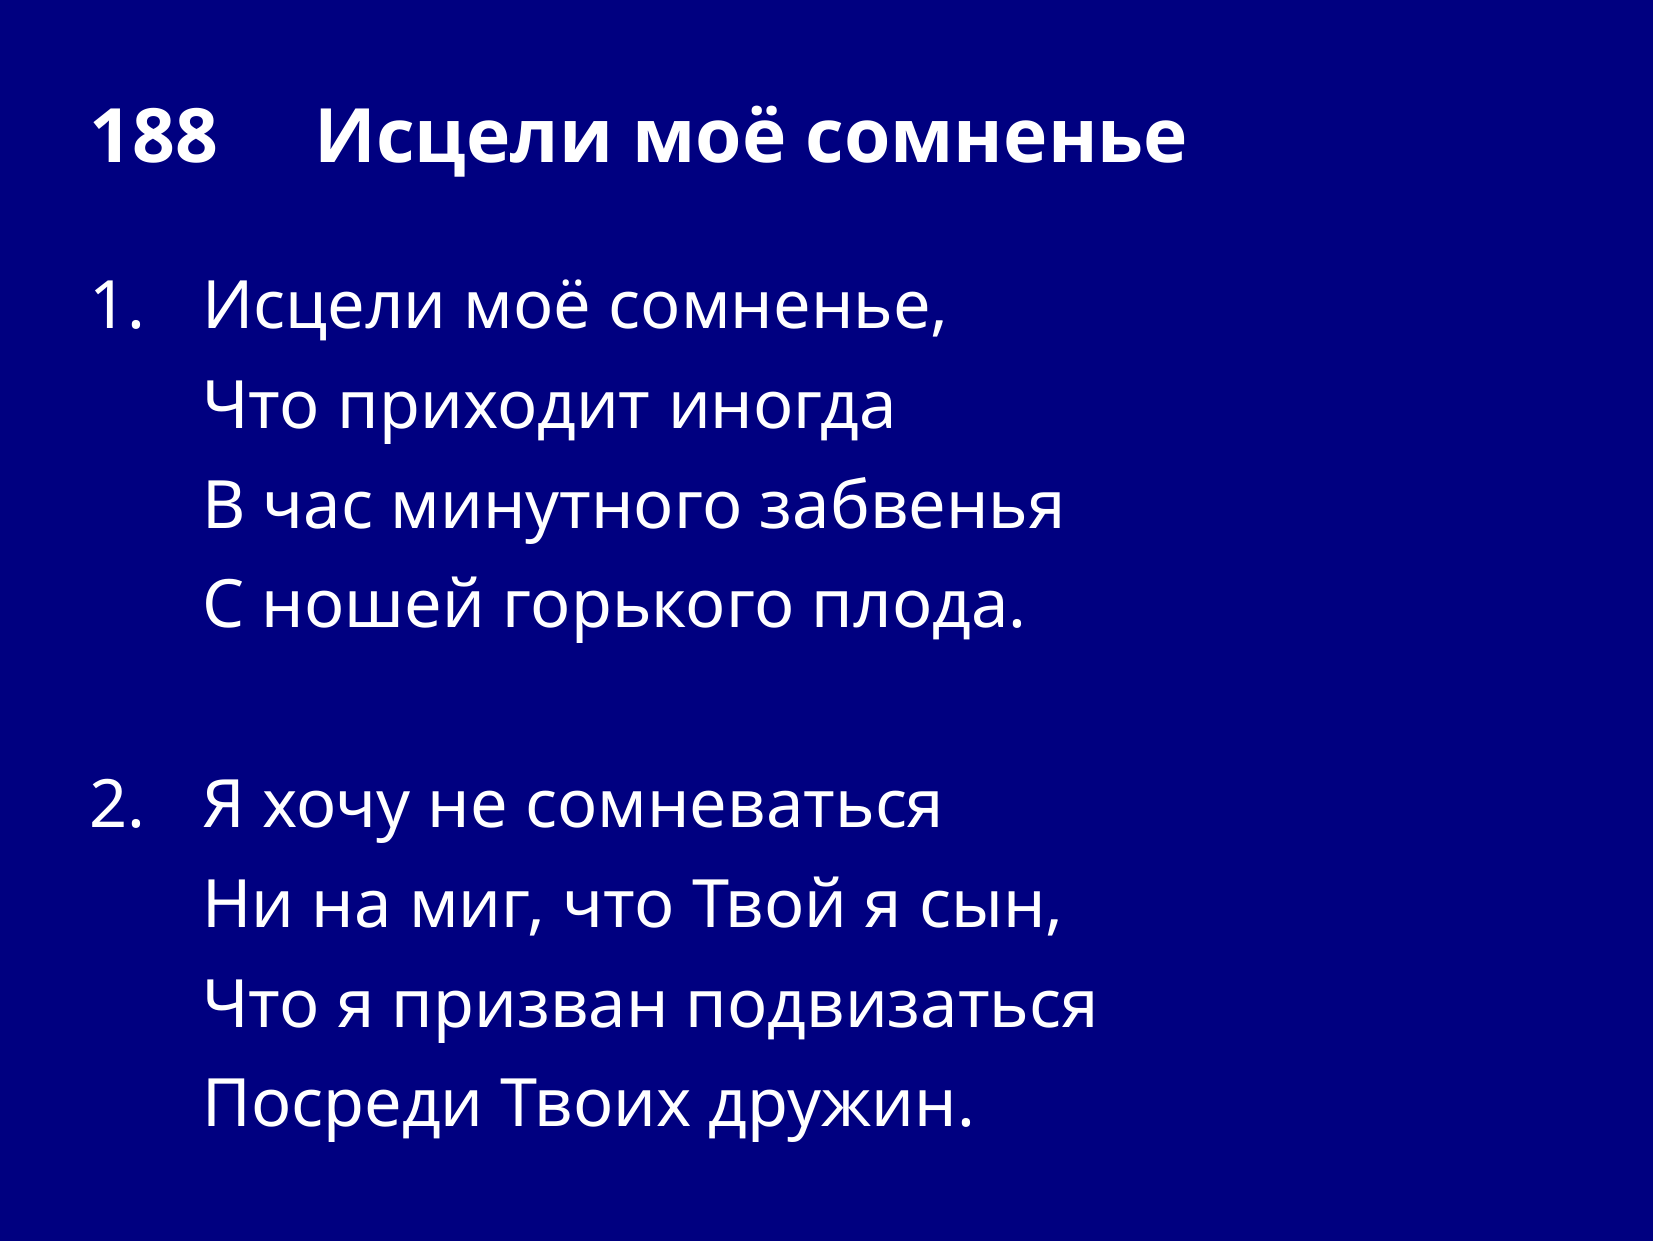

188	Исцели моё сомненье
1.	Исцели моё сомненье,
	Что приходит иногда
	В час минутного забвенья
	С ношей горького плода.
2.	Я хочу не сомневаться
	Ни на миг, что Твой я сын,
	Что я призван подвизаться
	Посреди Твоих дружин.